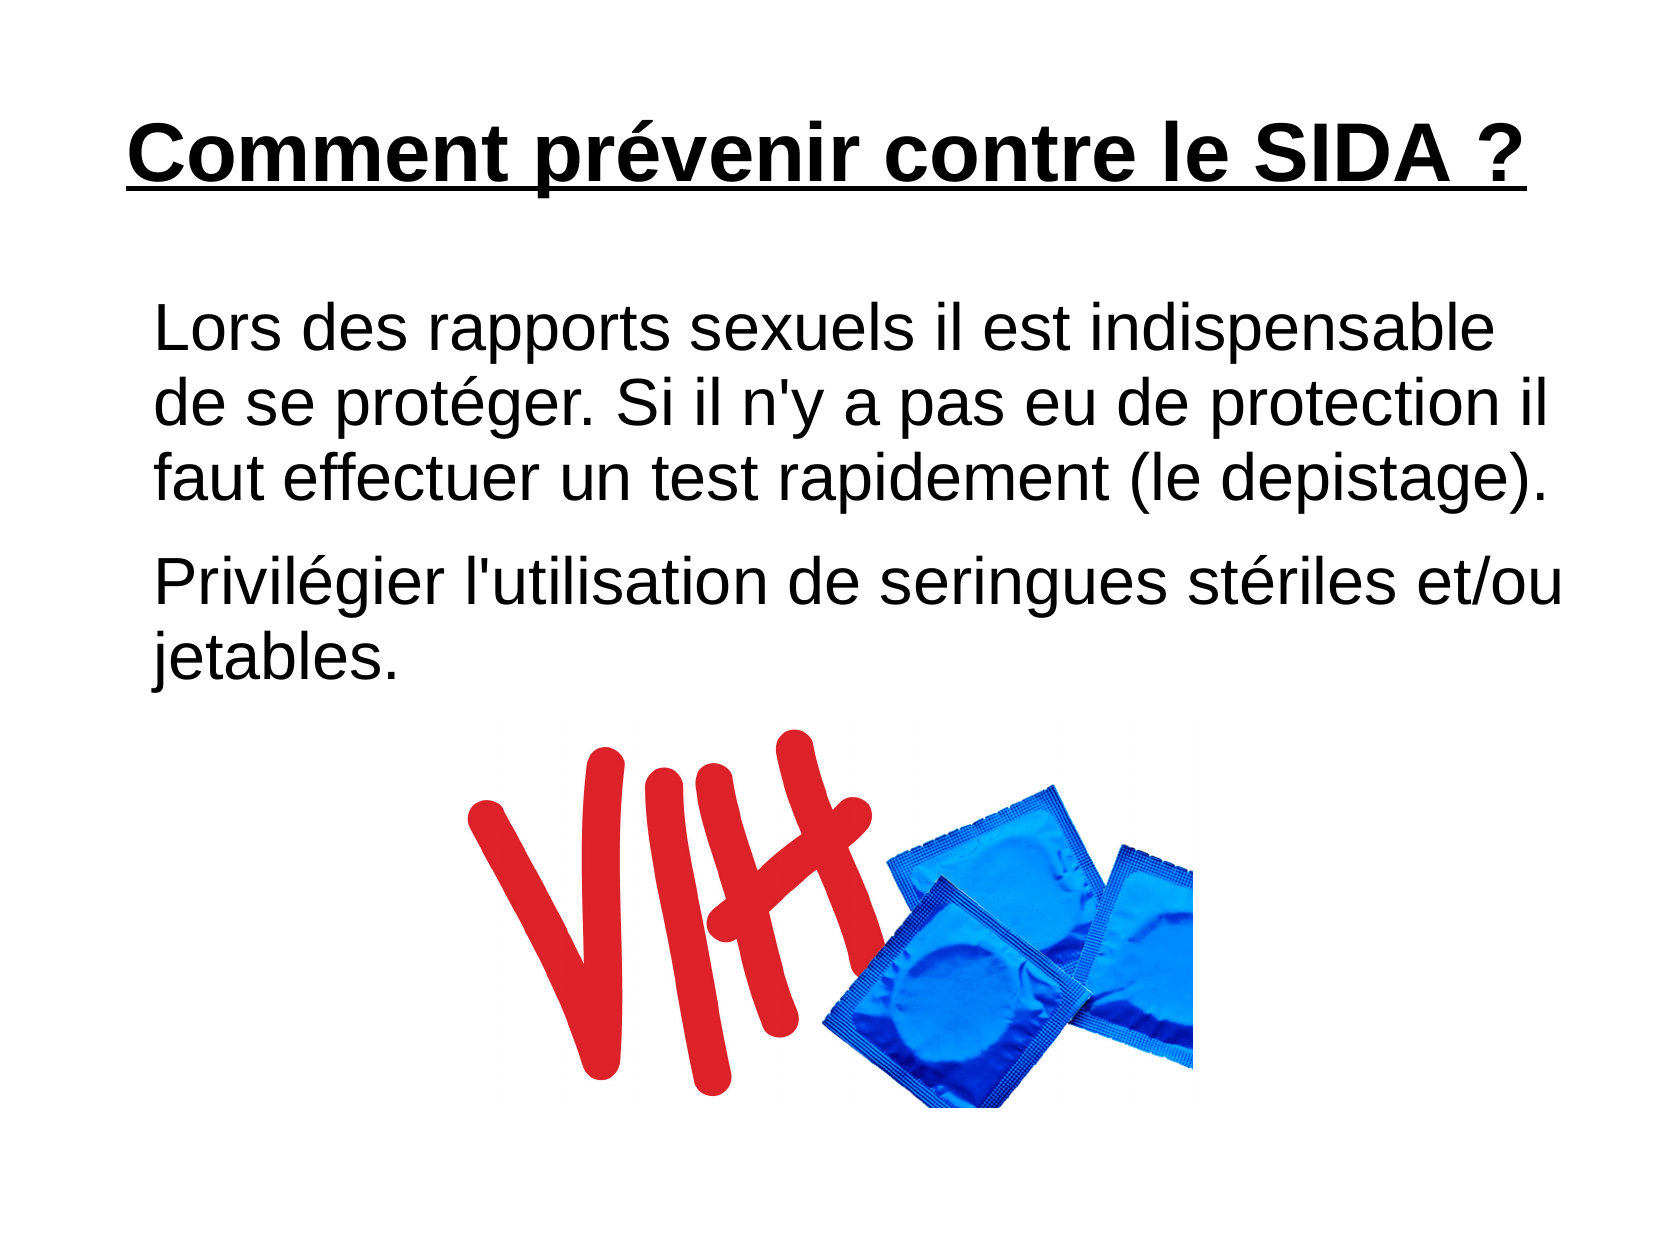

# Comment prévenir contre le SIDA ?
Lors des rapports sexuels il est indispensable de se protéger. Si il n'y a pas eu de protection il faut effectuer un test rapidement (le depistage).
Privilégier l'utilisation de seringues stériles et/ou jetables.